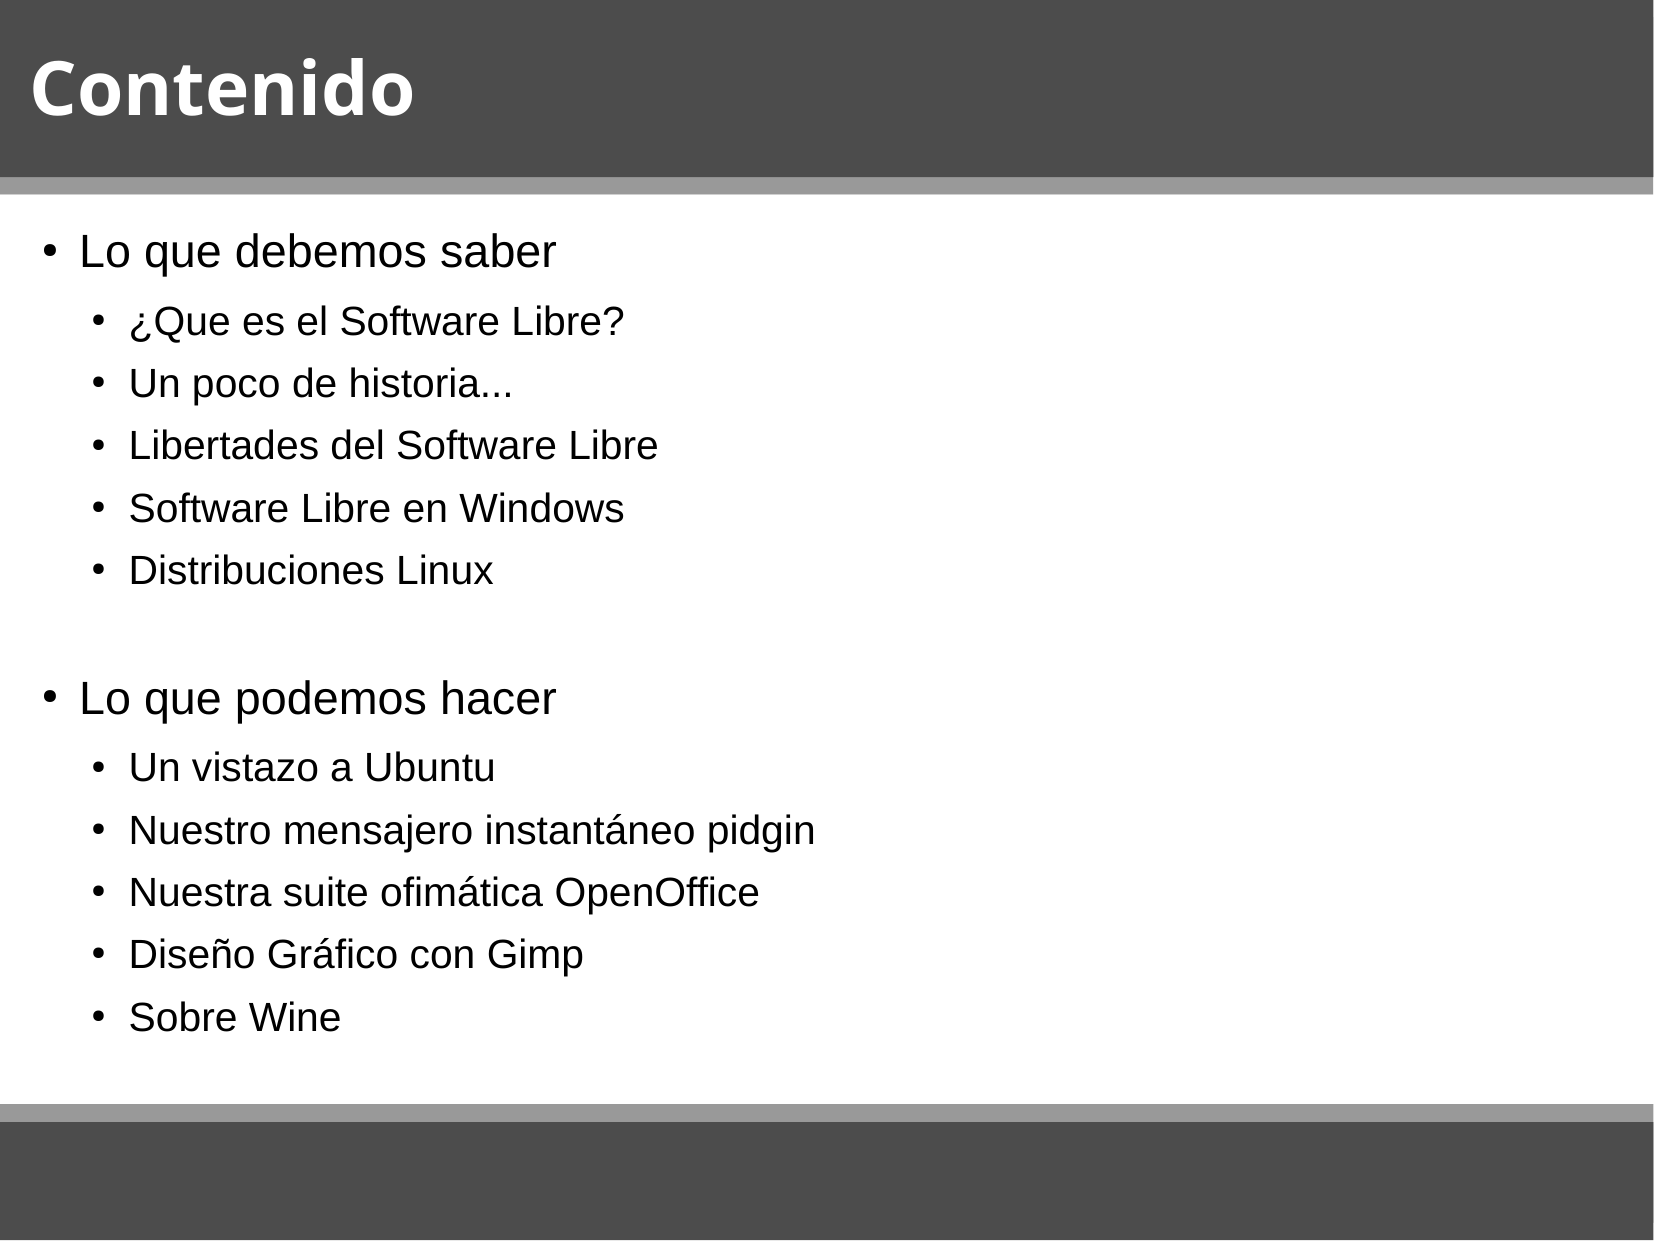

# Contenido
Lo que debemos saber
¿Que es el Software Libre?
Un poco de historia...
Libertades del Software Libre
Software Libre en Windows
Distribuciones Linux
Lo que podemos hacer
Un vistazo a Ubuntu
Nuestro mensajero instantáneo pidgin
Nuestra suite ofimática OpenOffice
Diseño Gráfico con Gimp
Sobre Wine